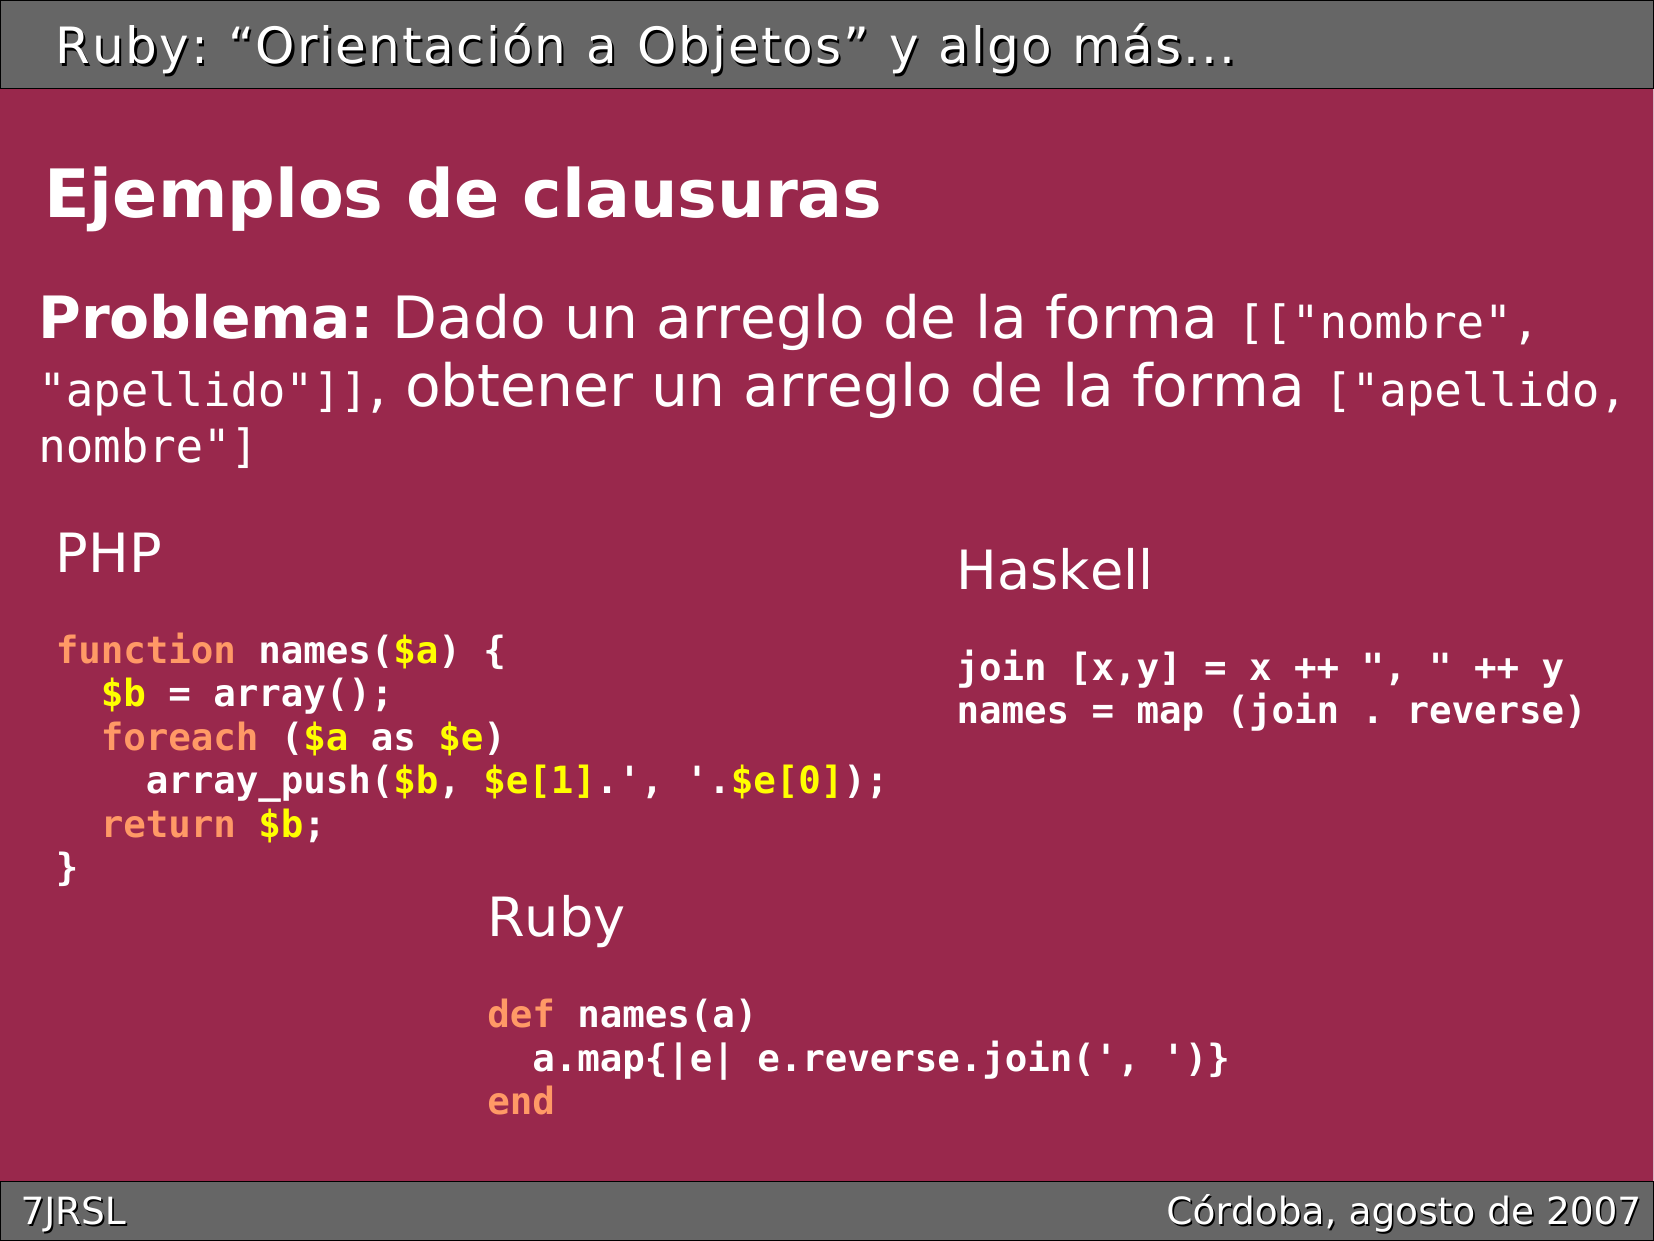

Ruby: “Orientación a Objetos” y algo más...
Ejemplos de clausuras
Problema: Dado un arreglo de la forma [["nombre", "apellido"]], obtener un arreglo de la forma ["apellido, nombre"]
PHP
function names($a) {
 $b = array();
 foreach ($a as $e)
 array_push($b, $e[1].', '.$e[0]);
 return $b;
}
Haskell
join [x,y] = x ++ ", " ++ y
names = map (join . reverse)
Ruby
def names(a)
 a.map{|e| e.reverse.join(', ')}
end
7JRSL
Córdoba, agosto de 2007